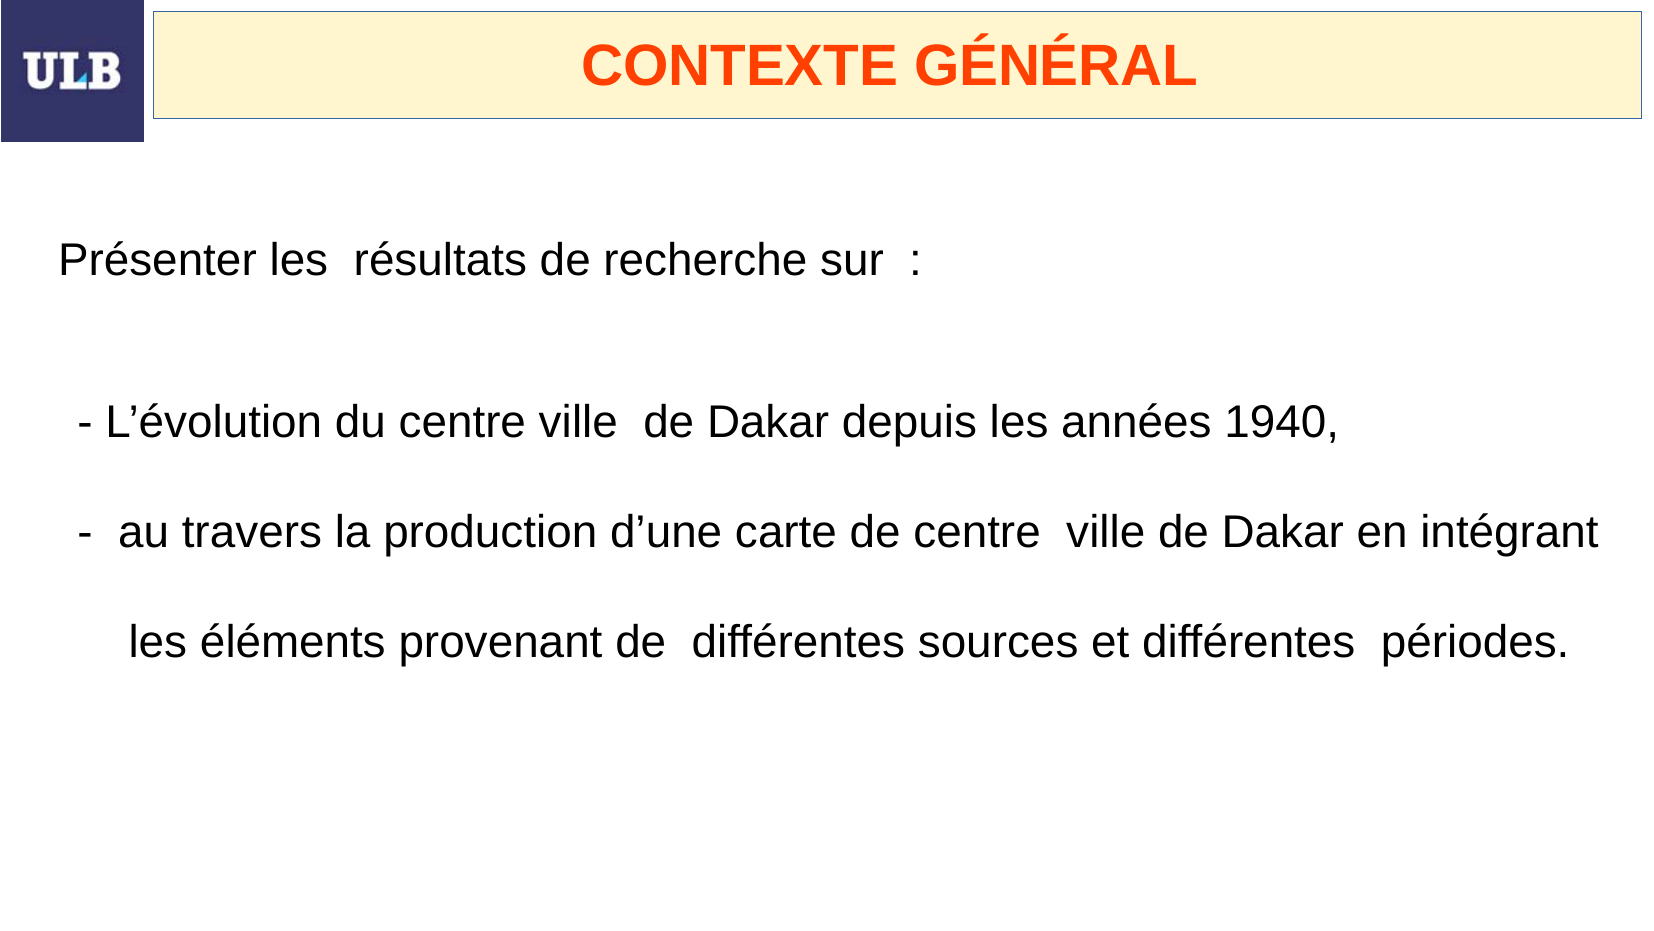

CONTEXTE GÉNÉRAL
 Présenter les résultats de recherche sur  :
 - L’évolution du centre ville de Dakar depuis les années 1940,
 - au travers la production d’une carte de centre ville de Dakar en intégrant
 les éléments provenant de différentes sources et différentes périodes.